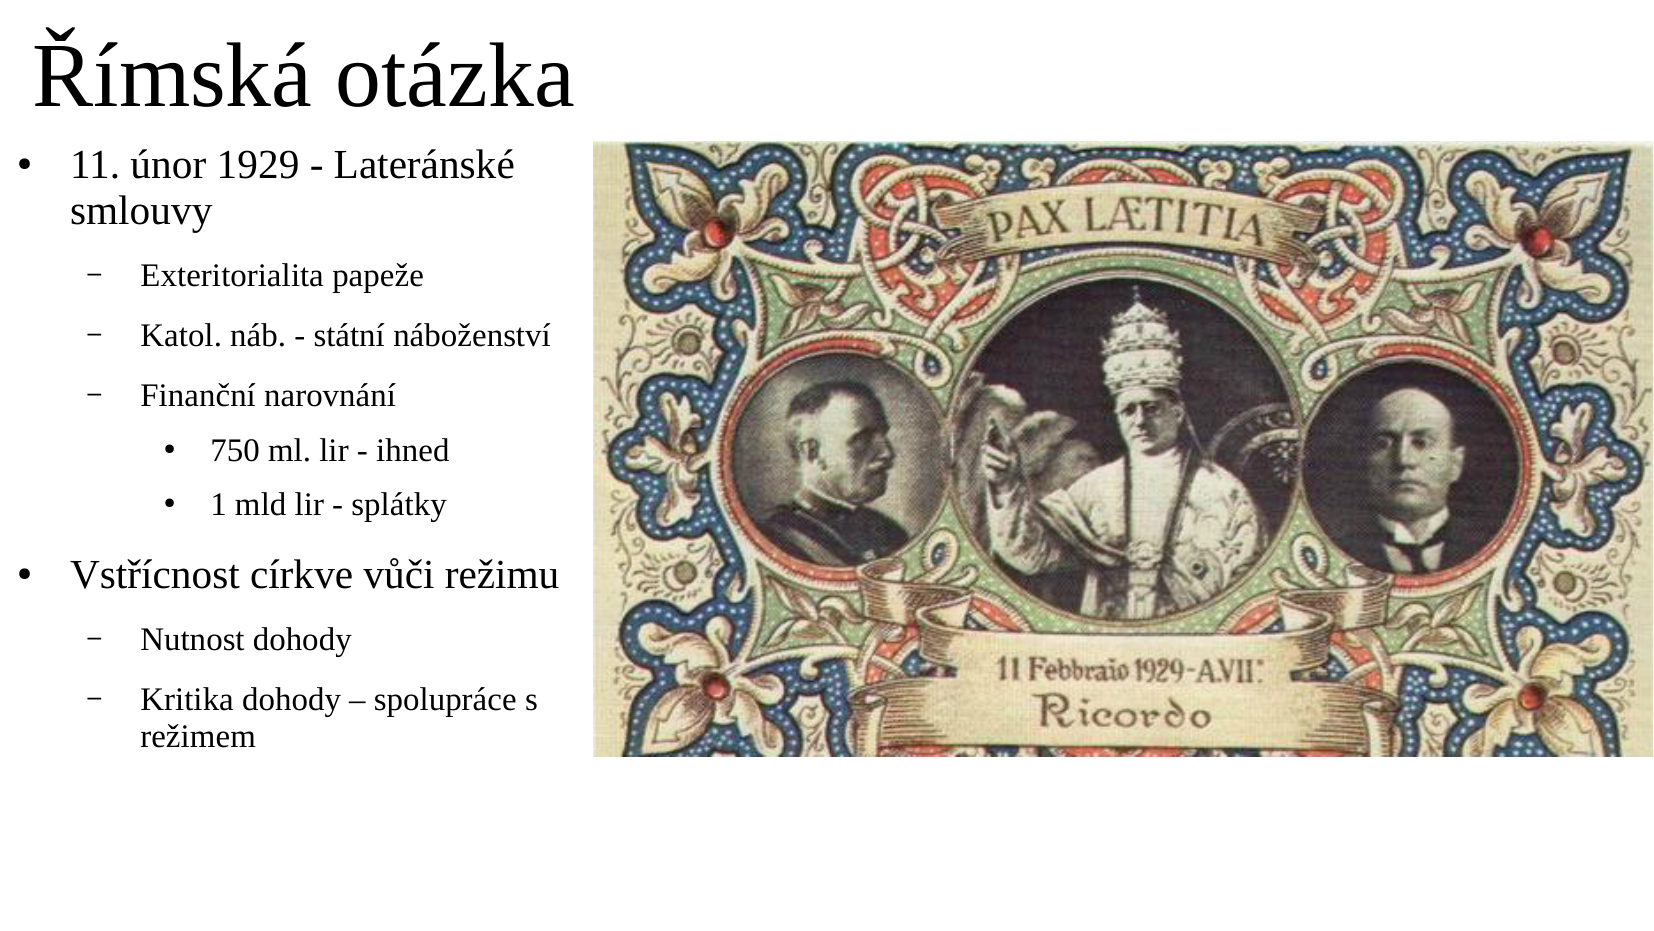

# Římská otázka
11. únor 1929 - Lateránské smlouvy
Exteritorialita papeže
Katol. náb. - státní náboženství
Finanční narovnání
750 ml. lir - ihned
1 mld lir - splátky
Vstřícnost církve vůči režimu
Nutnost dohody
Kritika dohody – spolupráce s režimem